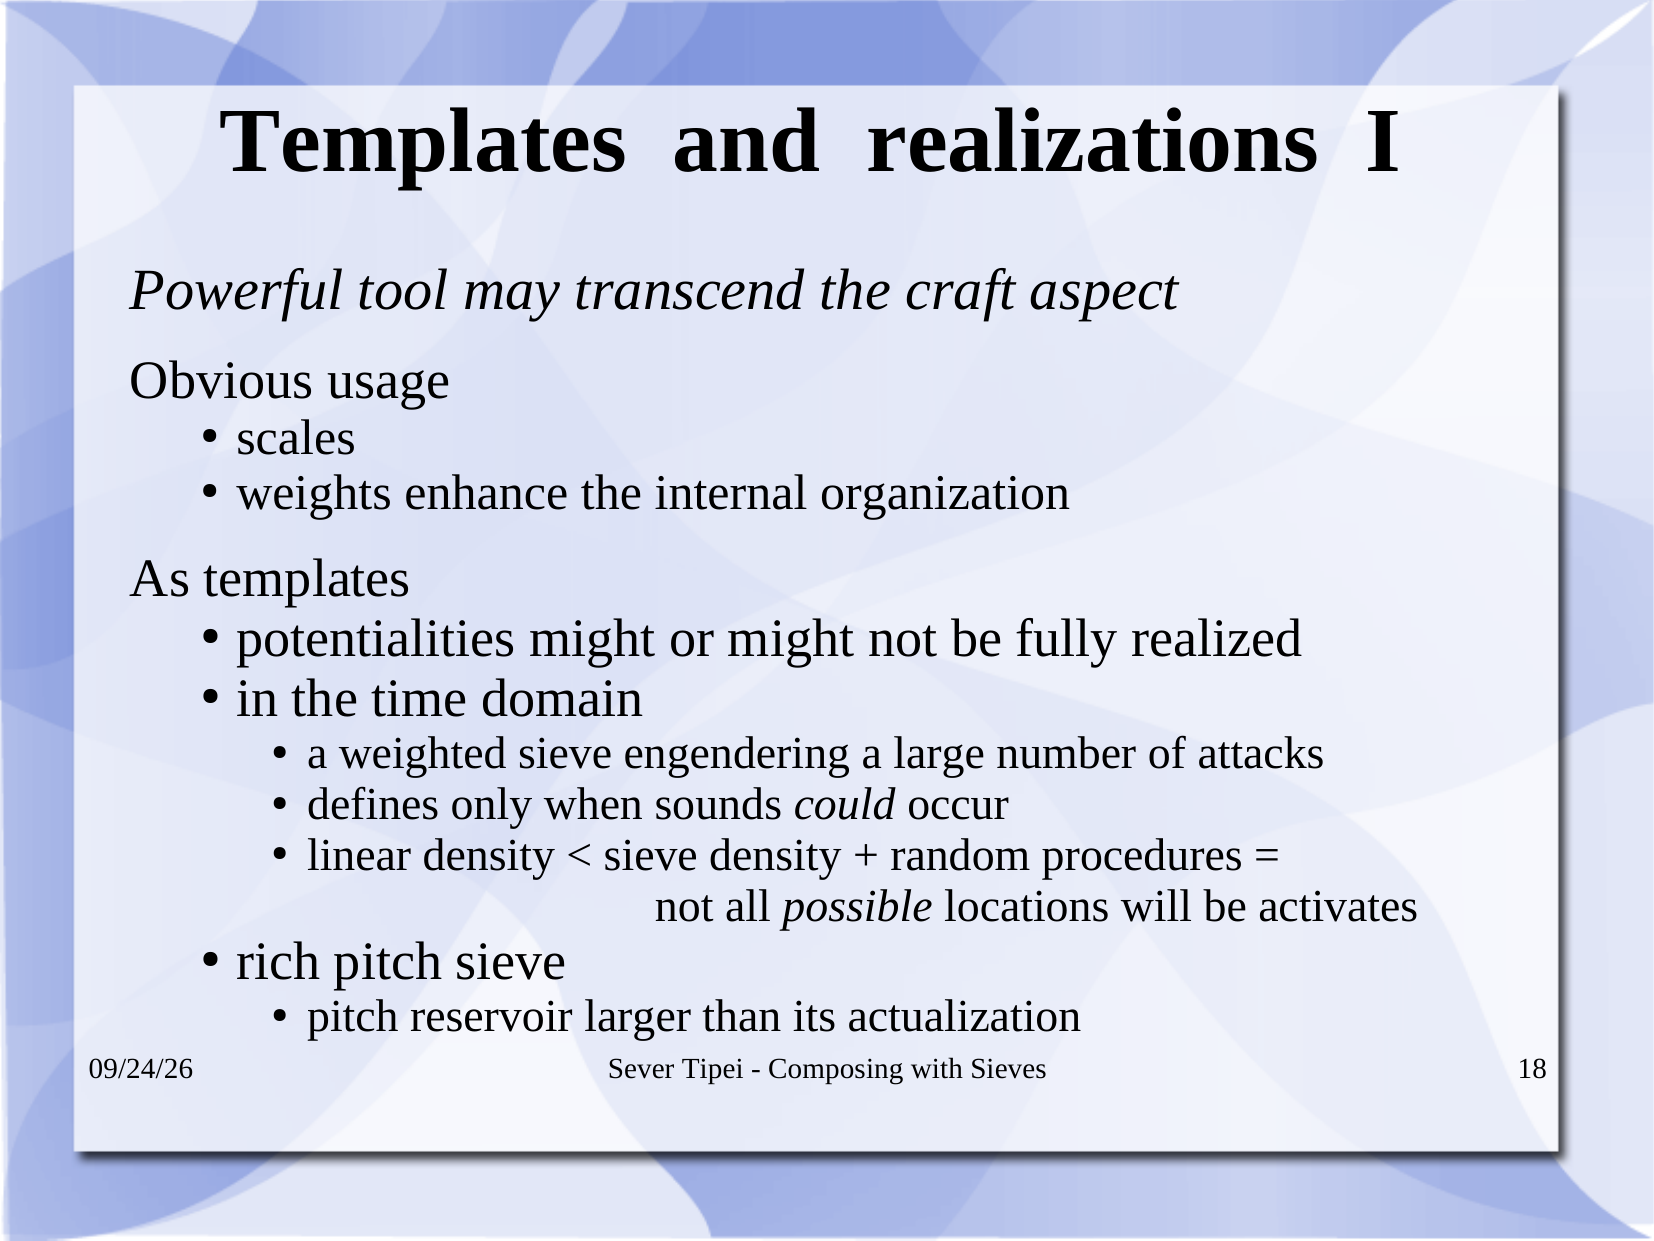

# Templates and realizations I
Powerful tool may transcend the craft aspect
Obvious usage
scales
weights enhance the internal organization
As templates
potentialities might or might not be fully realized
in the time domain
a weighted sieve engendering a large number of attacks
defines only when sounds could occur
linear density < sieve density + random procedures =
							not all possible locations will be activates
rich pitch sieve
pitch reservoir larger than its actualization
Sever Tipei - Composing with Sieves
18